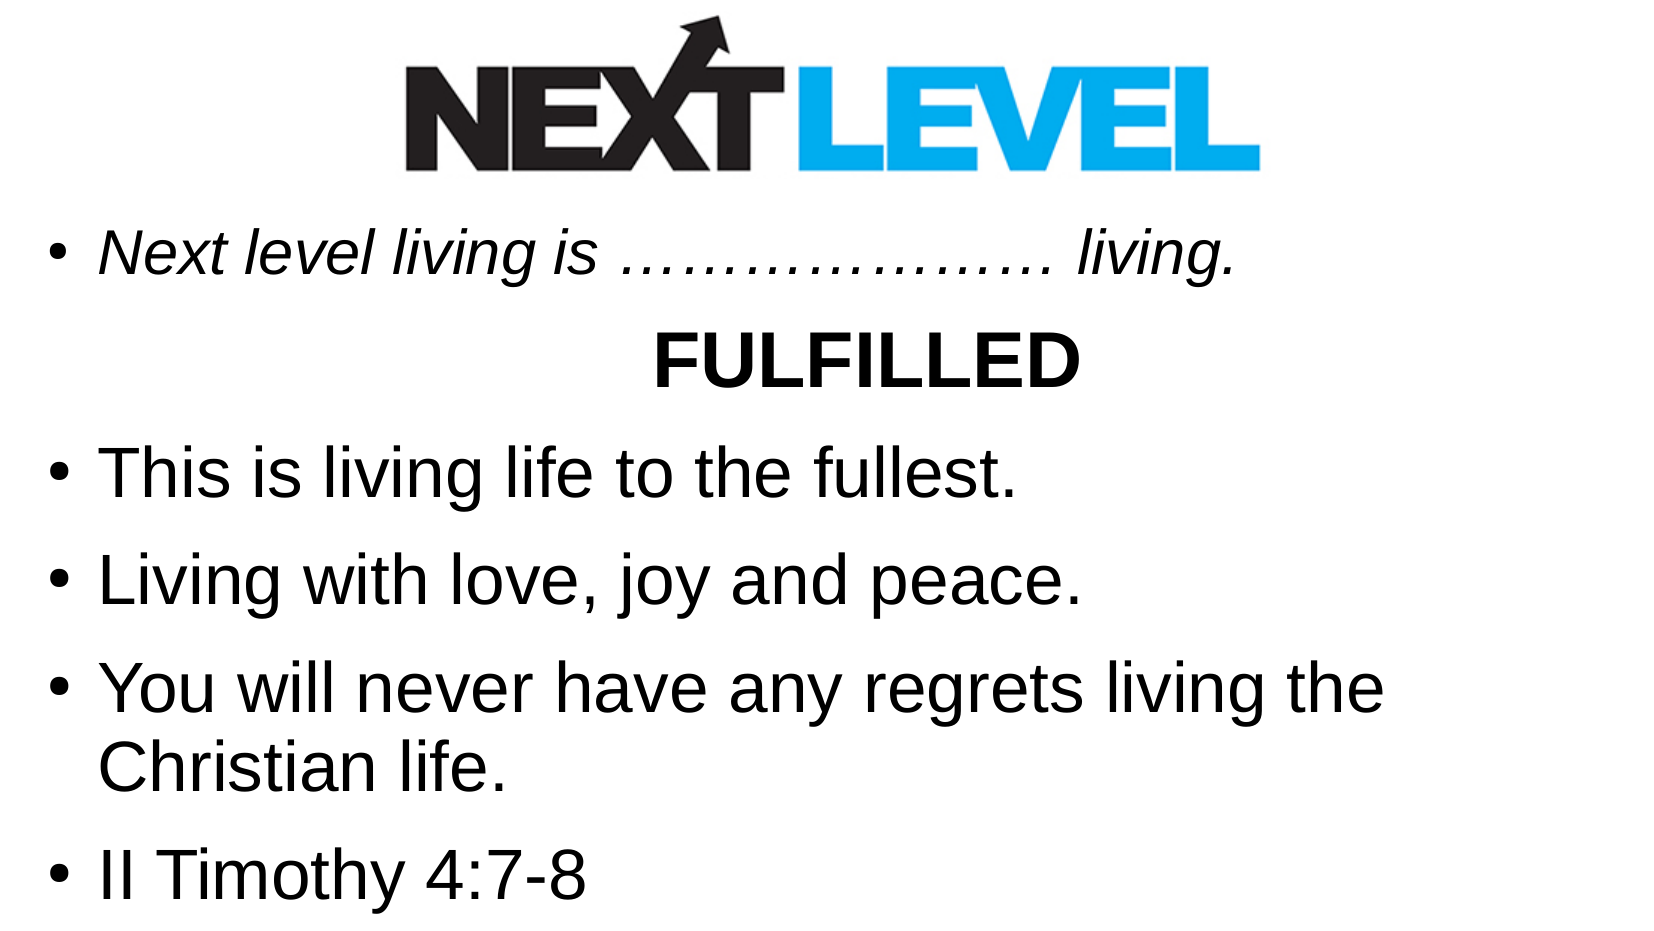

#
Next level living is ………………… living.
 FULFILLED
This is living life to the fullest.
Living with love, joy and peace.
You will never have any regrets living the Christian life.
II Timothy 4:7-8